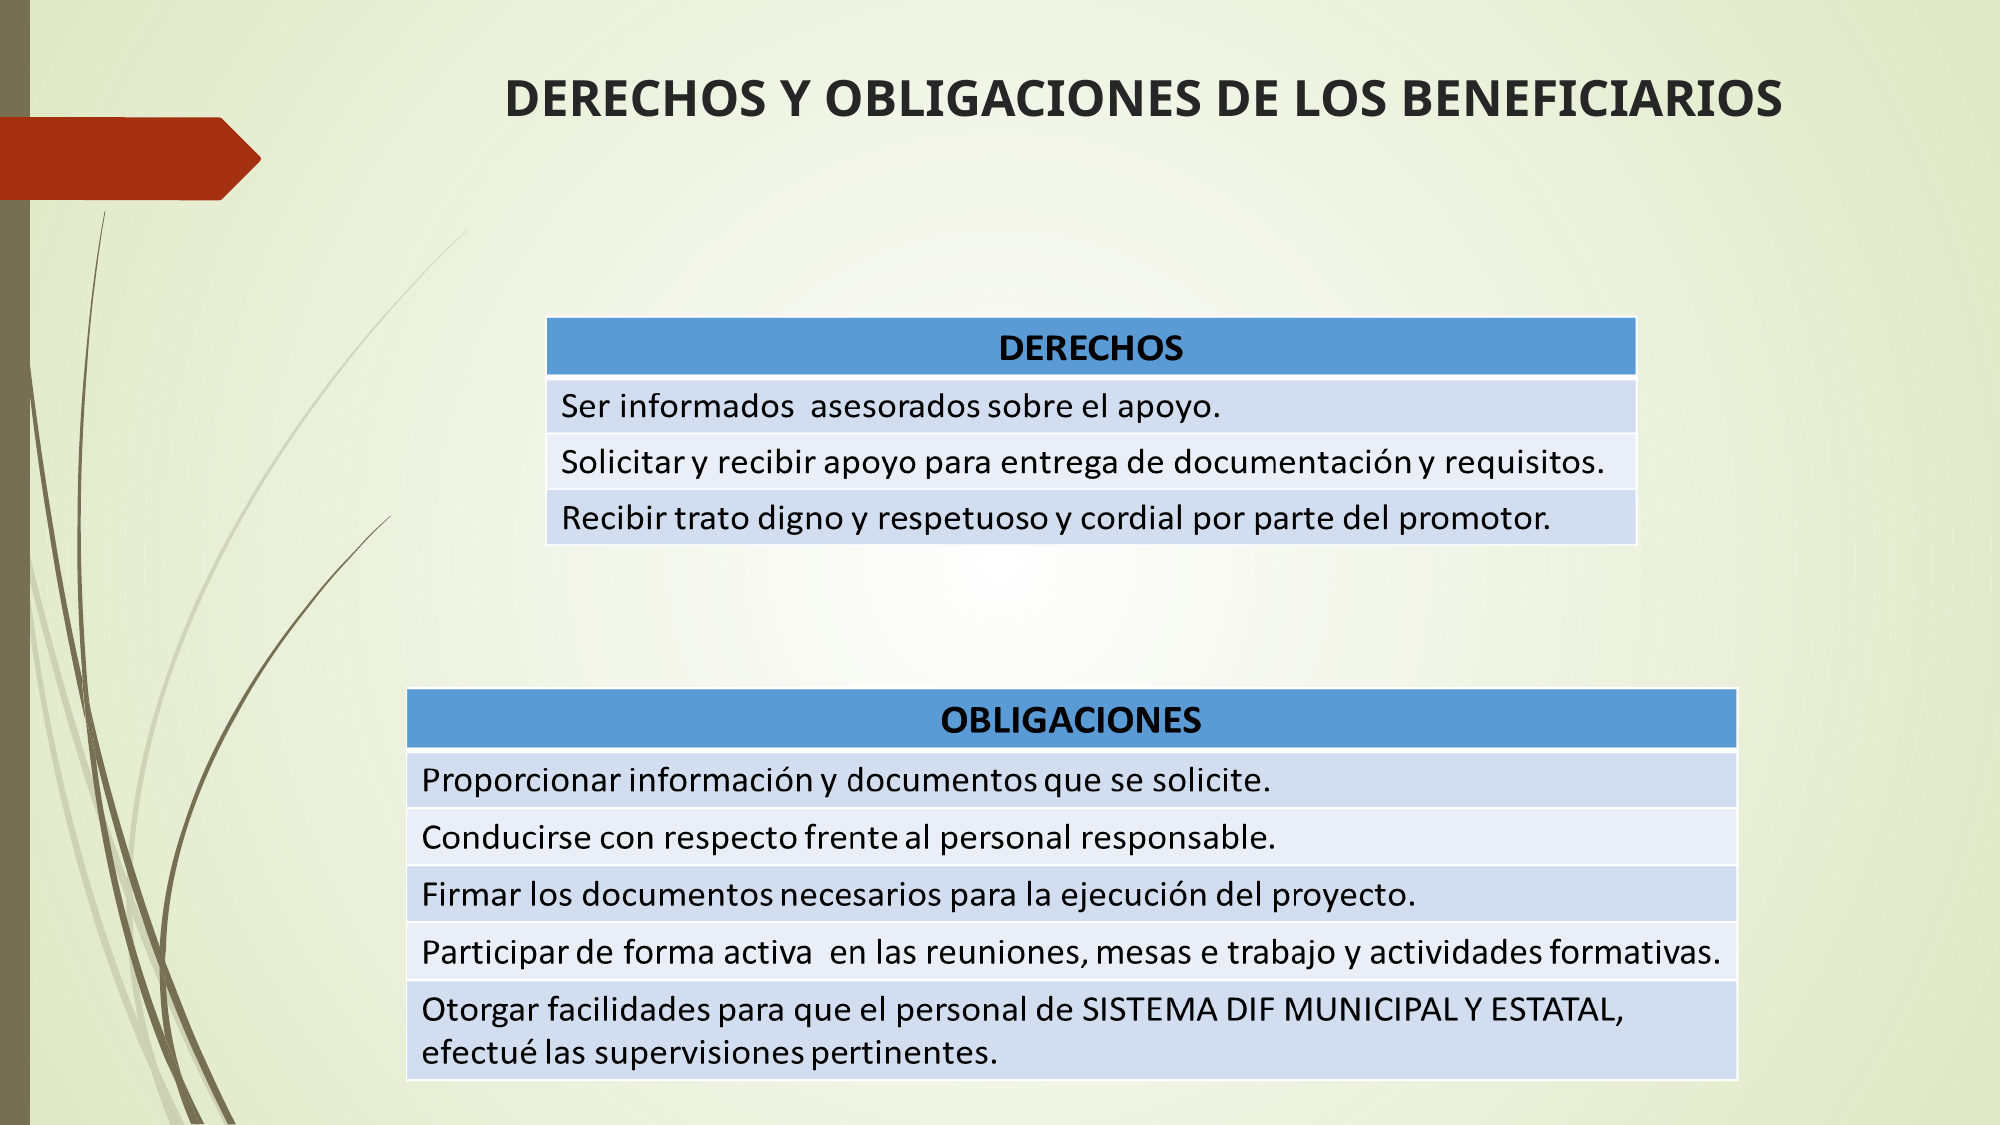

# DERECHOS Y OBLIGACIONES DE LOS BENEFICIARIOS